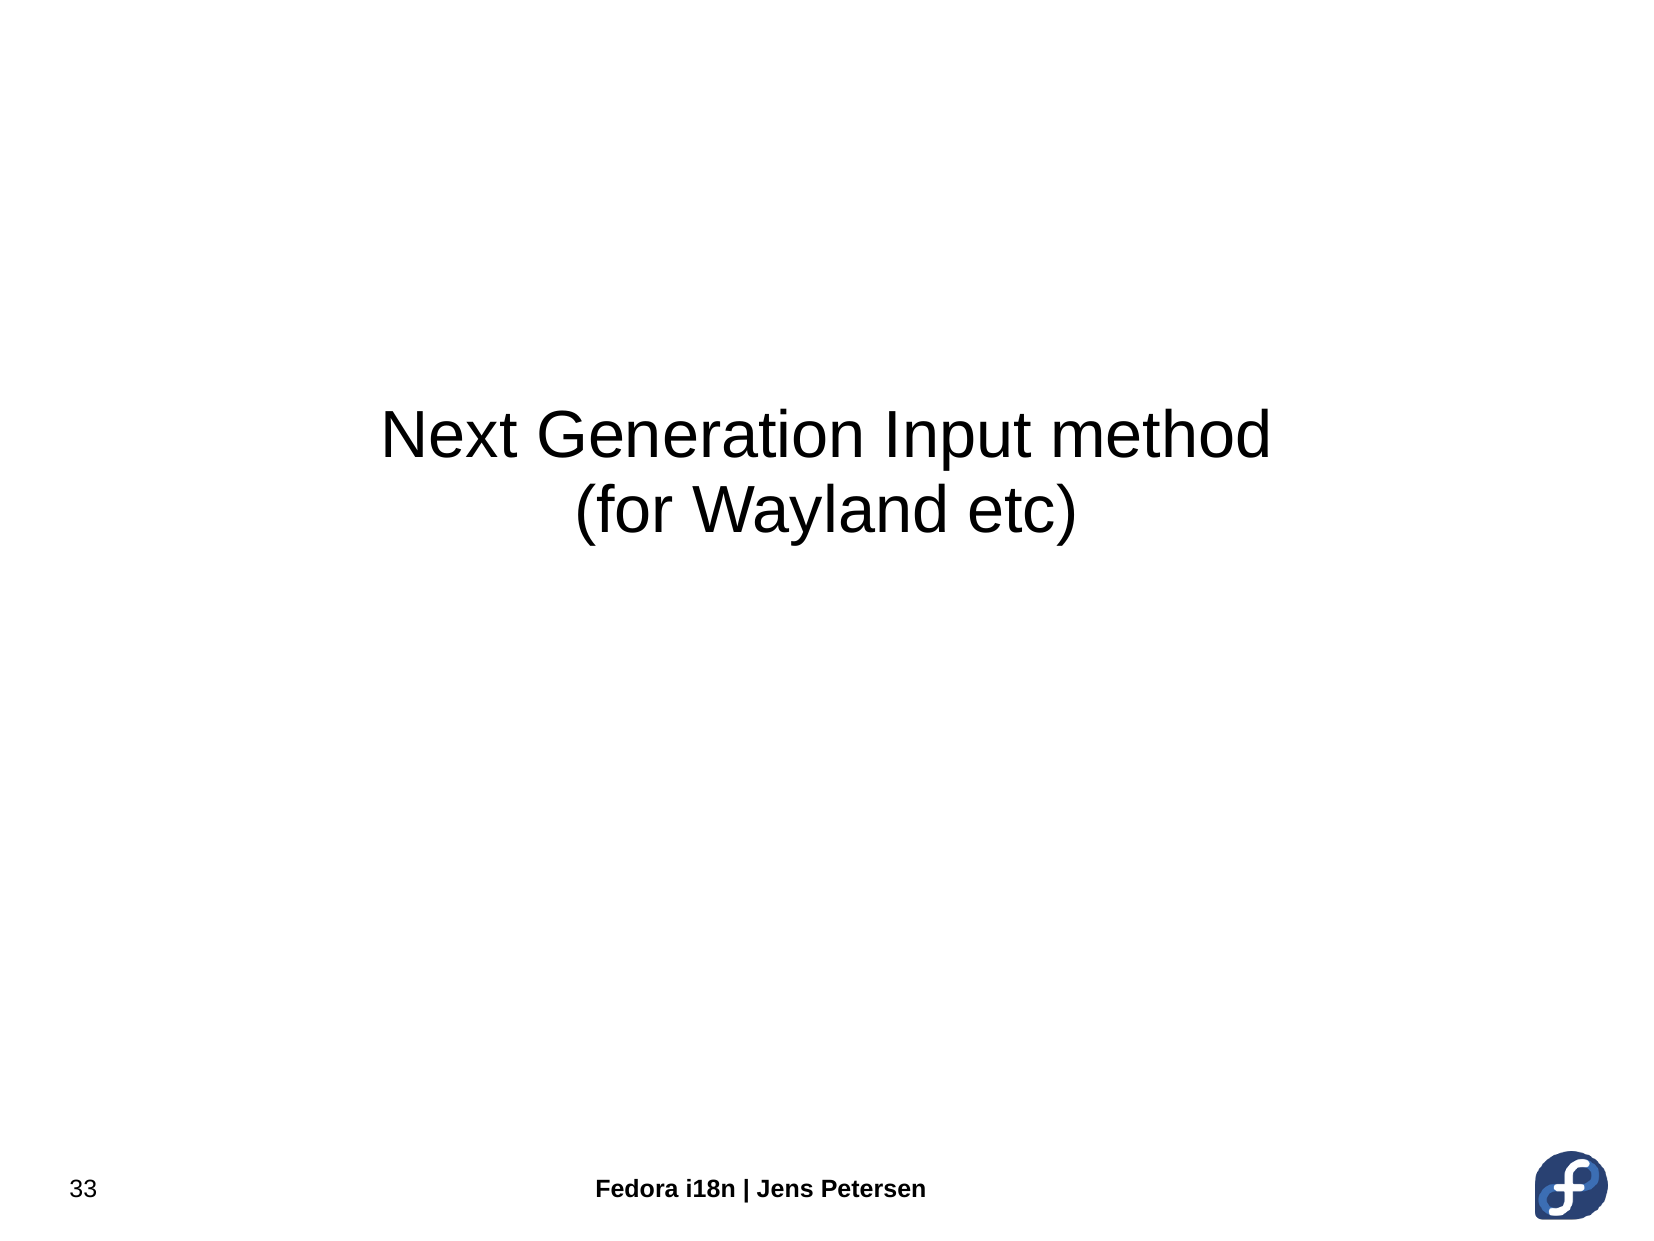

# Next Generation Input method
(for Wayland etc)